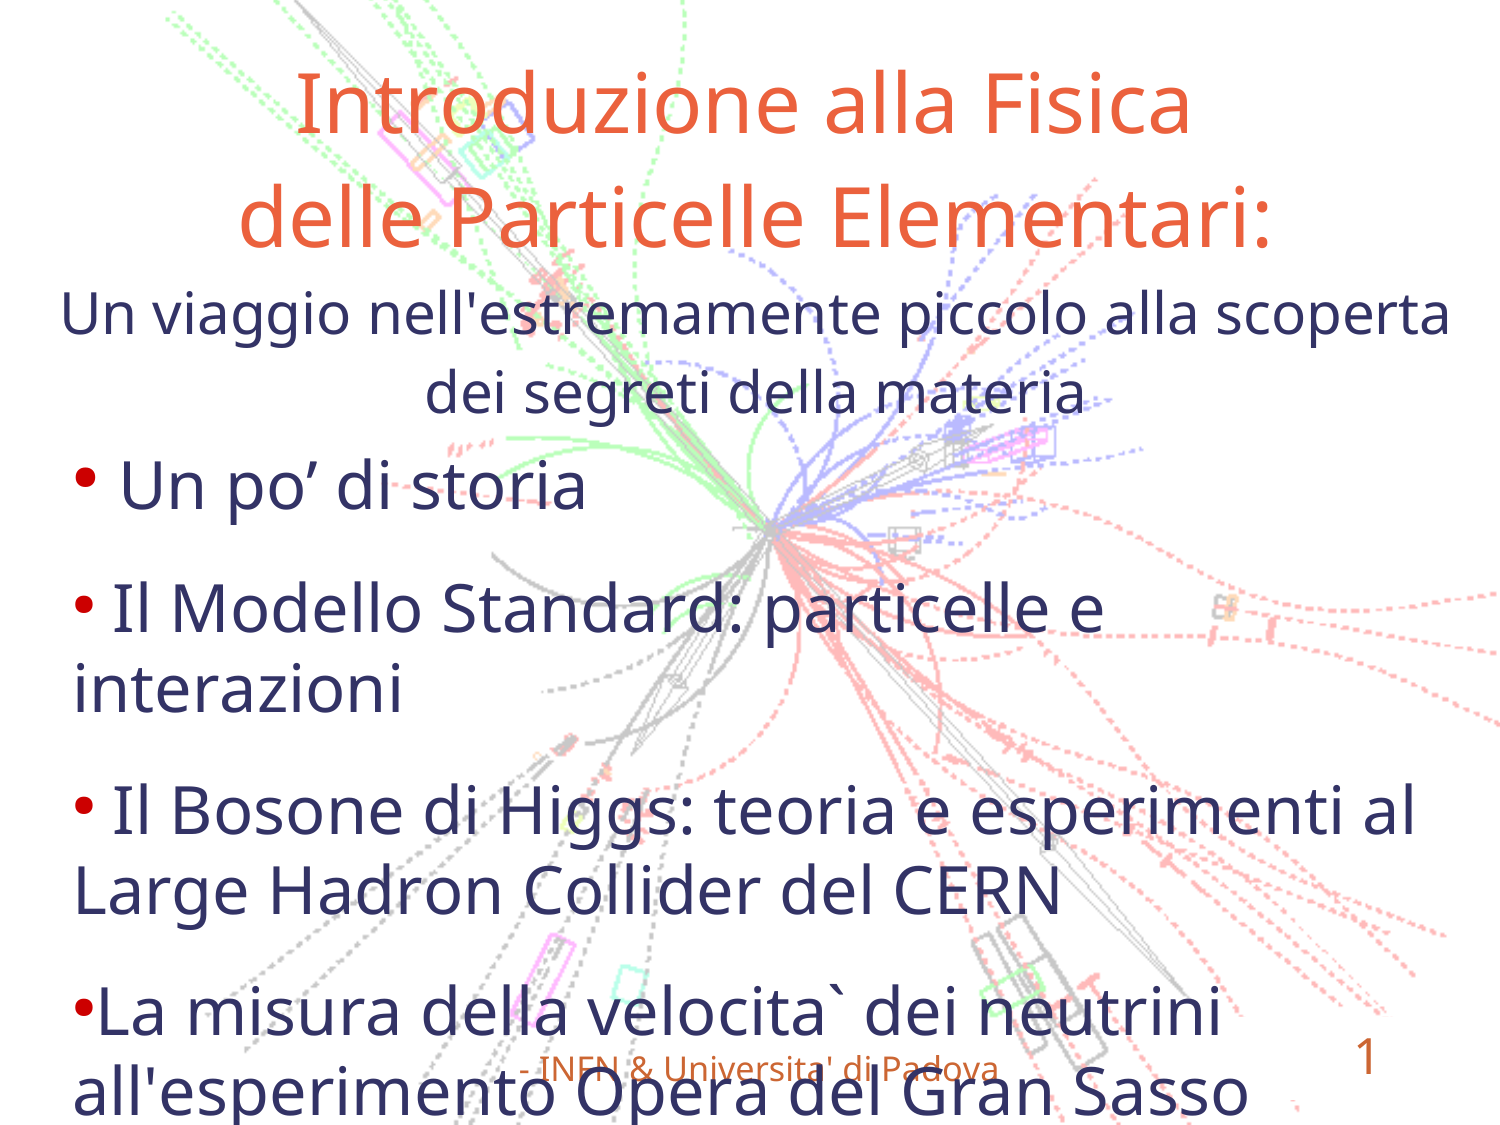

# Introduzione alla Fisica delle Particelle Elementari: Un viaggio nell'estremamente piccolo alla scoperta dei segreti della materia
 Un po’ di storia
 Il Modello Standard: particelle e interazioni
 Il Bosone di Higgs: teoria e esperimenti al Large Hadron Collider del CERN
La misura della velocita` dei neutrini all'esperimento Opera del Gran Sasso